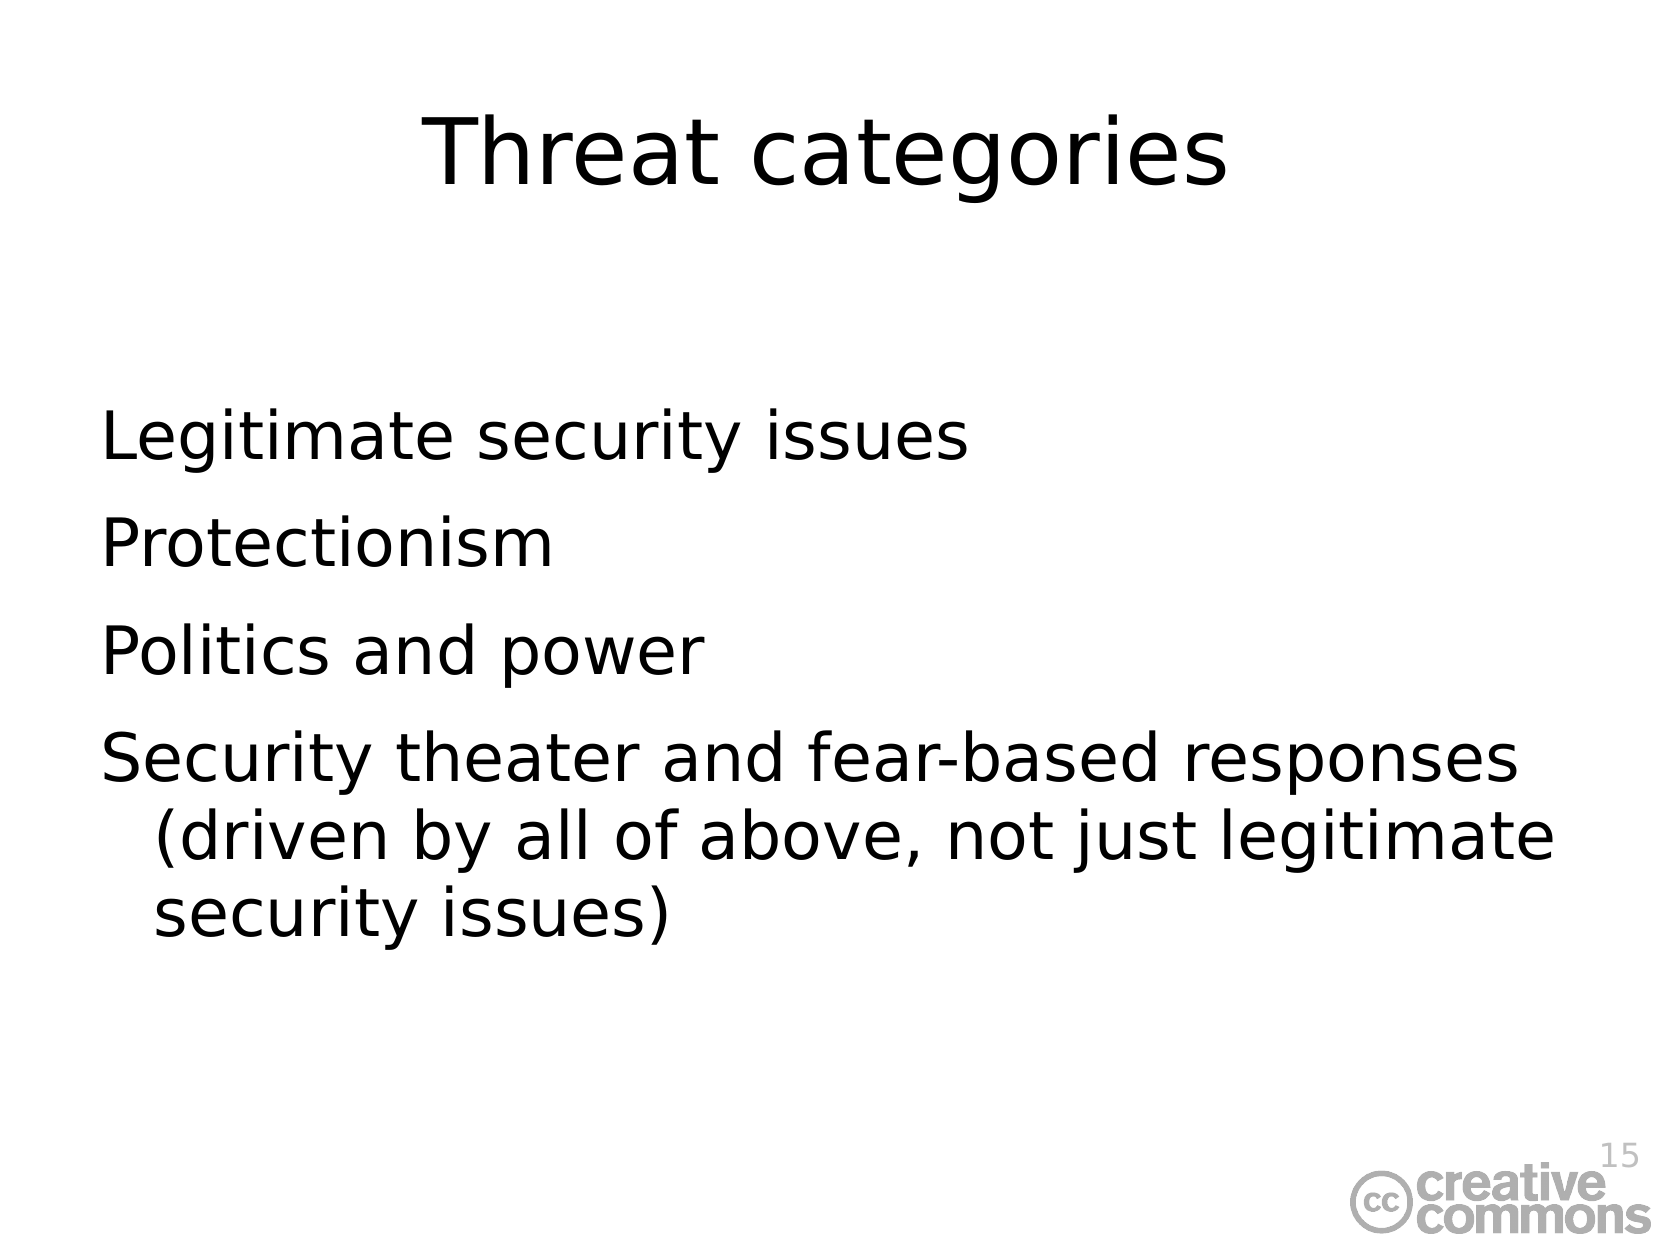

# Threat categories
Legitimate security issues
Protectionism
Politics and power
Security theater and fear-based responses (driven by all of above, not just legitimate security issues)